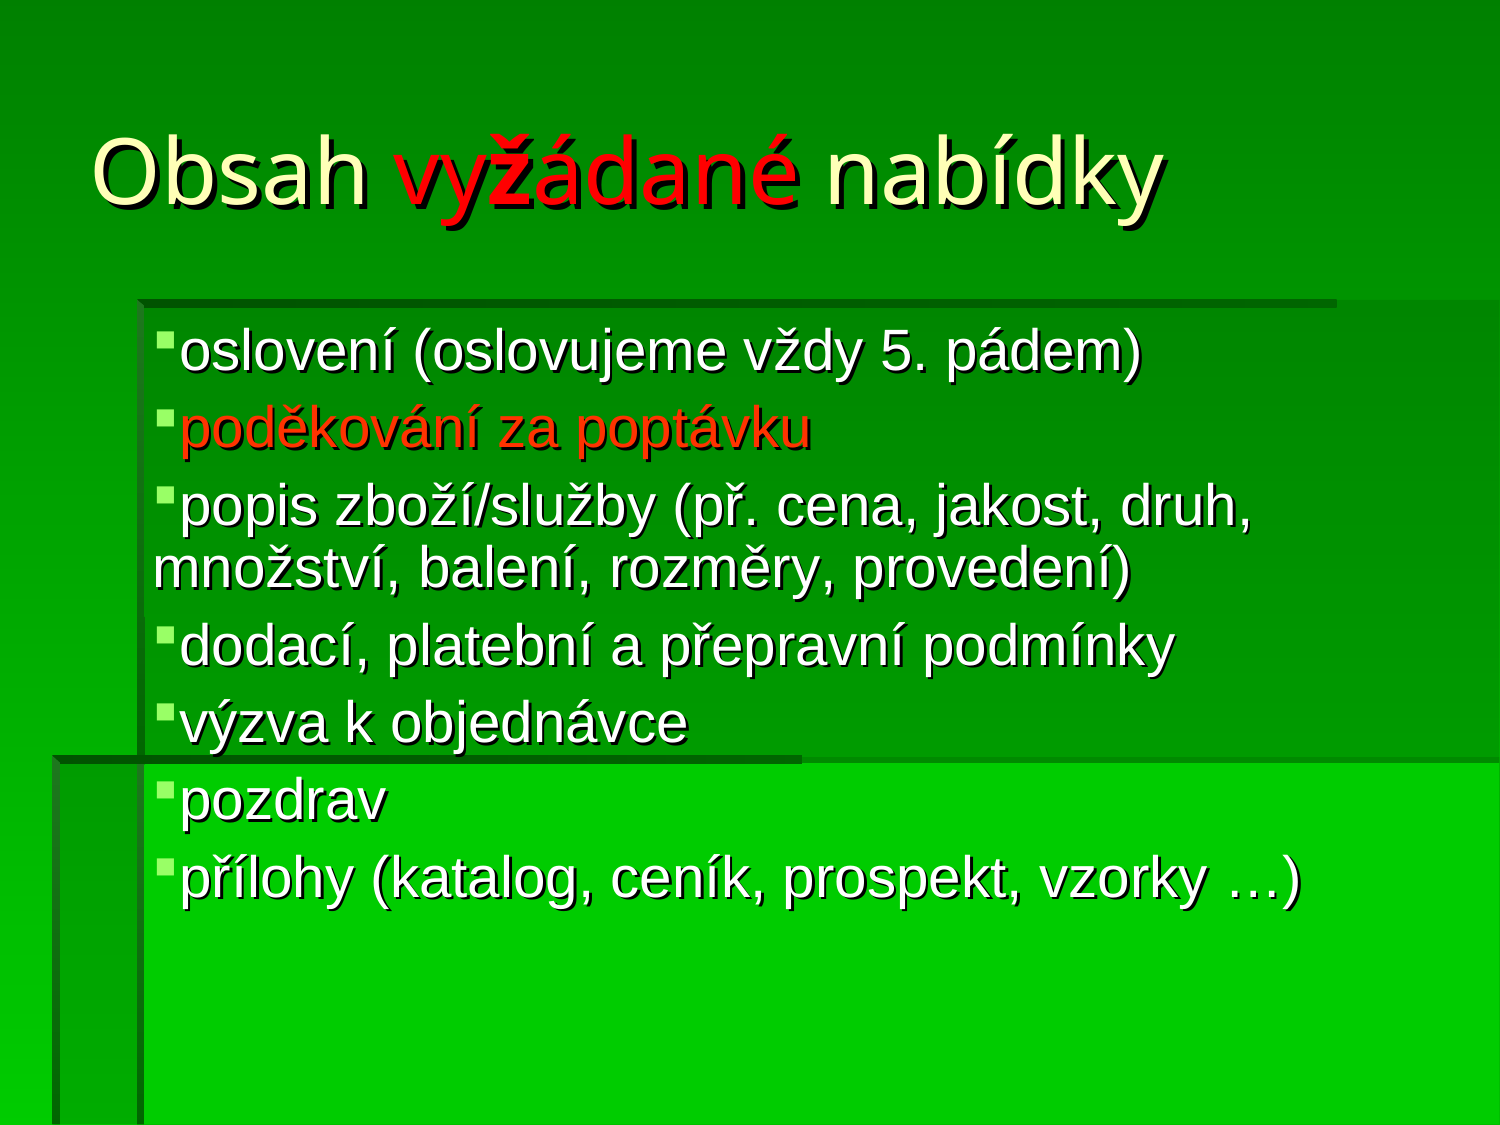

# Obsah vyžádané nabídky
oslovení (oslovujeme vždy 5. pádem)
poděkování za poptávku
popis zboží/služby (př. cena, jakost, druh, množství, balení, rozměry, provedení)
dodací, platební a přepravní podmínky
výzva k objednávce
pozdrav
přílohy (katalog, ceník, prospekt, vzorky …)‏